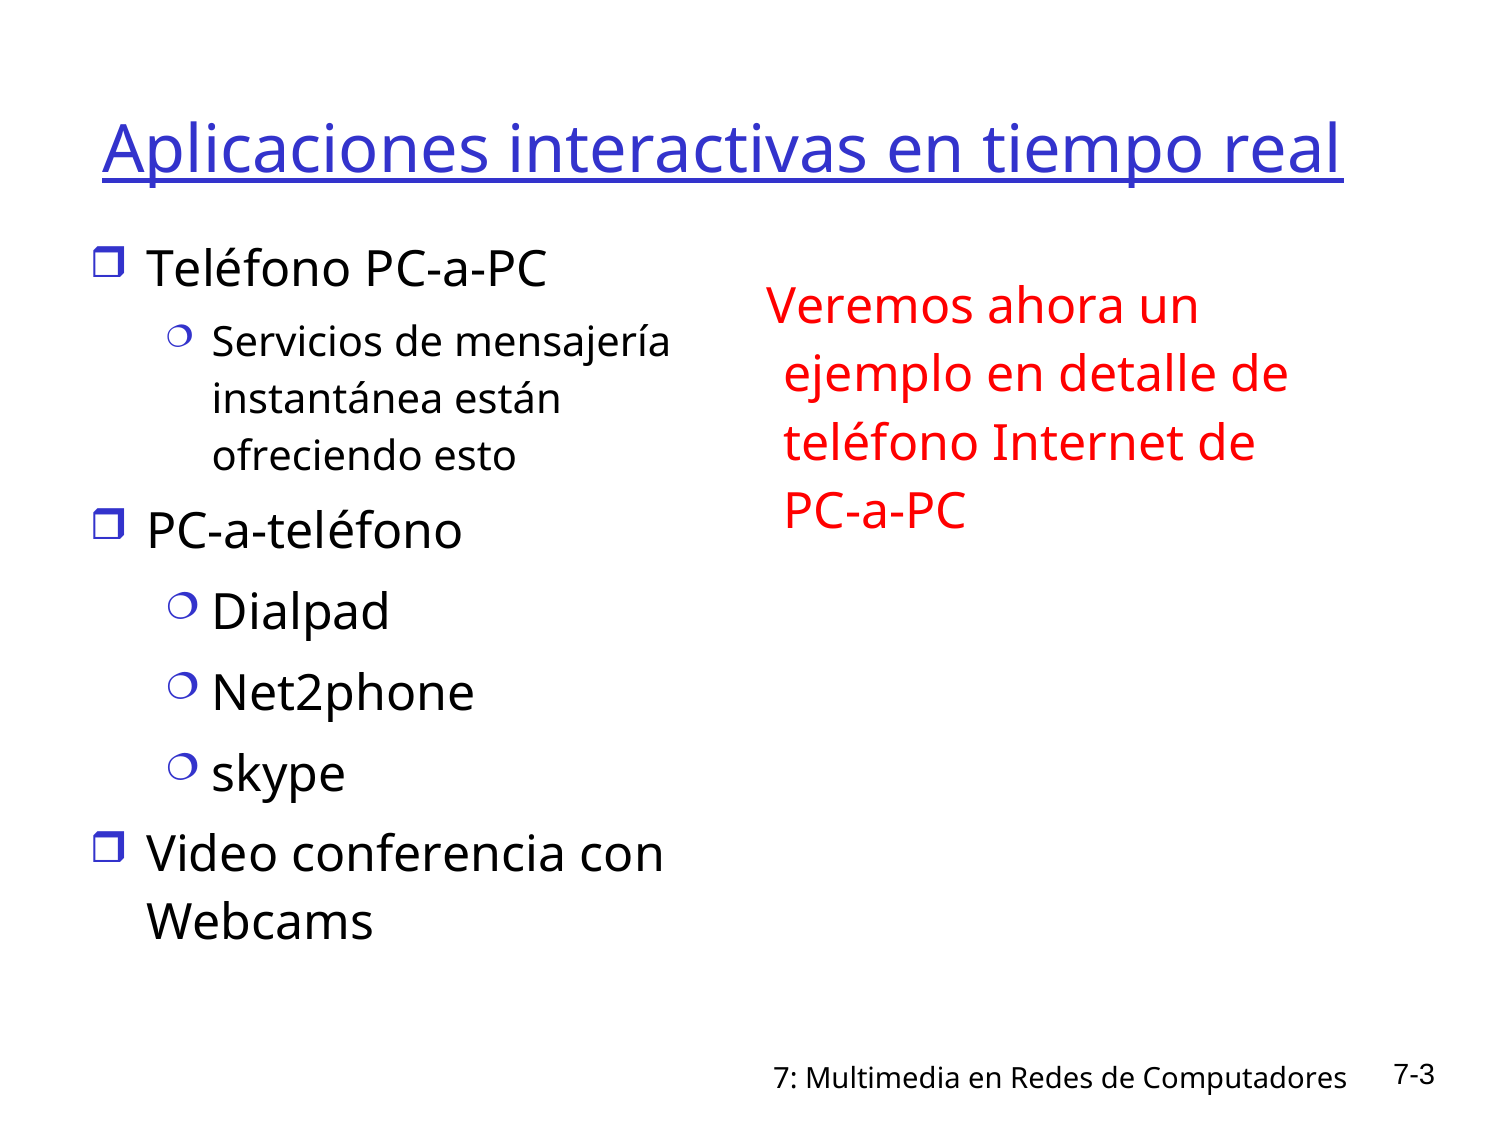

# Aplicaciones interactivas en tiempo real
Teléfono PC-a-PC
Servicios de mensajería instantánea están ofreciendo esto
PC-a-teléfono
Dialpad
Net2phone
skype
Video conferencia con Webcams
 Veremos ahora un ejemplo en detalle de teléfono Internet de PC-a-PC
3